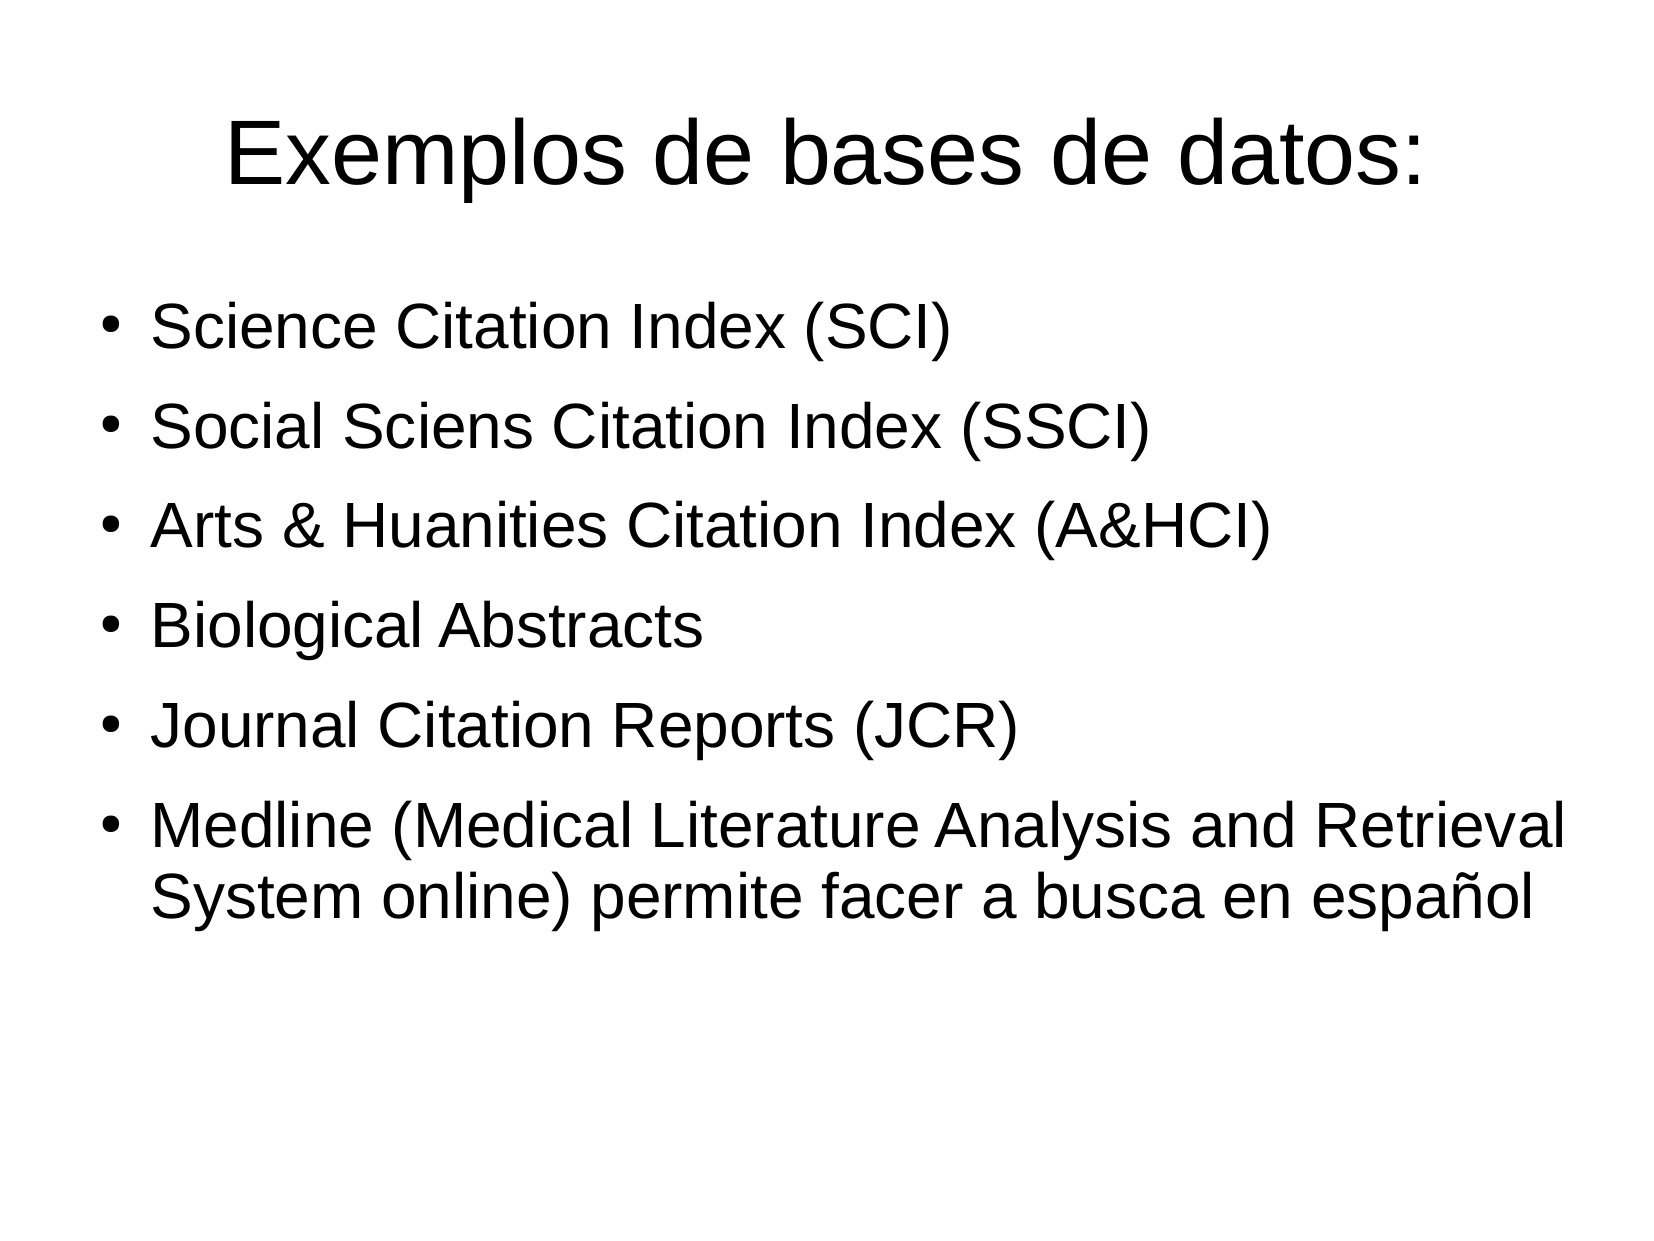

# Exemplos de bases de datos:
Science Citation Index (SCI)
Social Sciens Citation Index (SSCI)
Arts & Huanities Citation Index (A&HCI)
Biological Abstracts
Journal Citation Reports (JCR)
Medline (Medical Literature Analysis and Retrieval System online) permite facer a busca en español